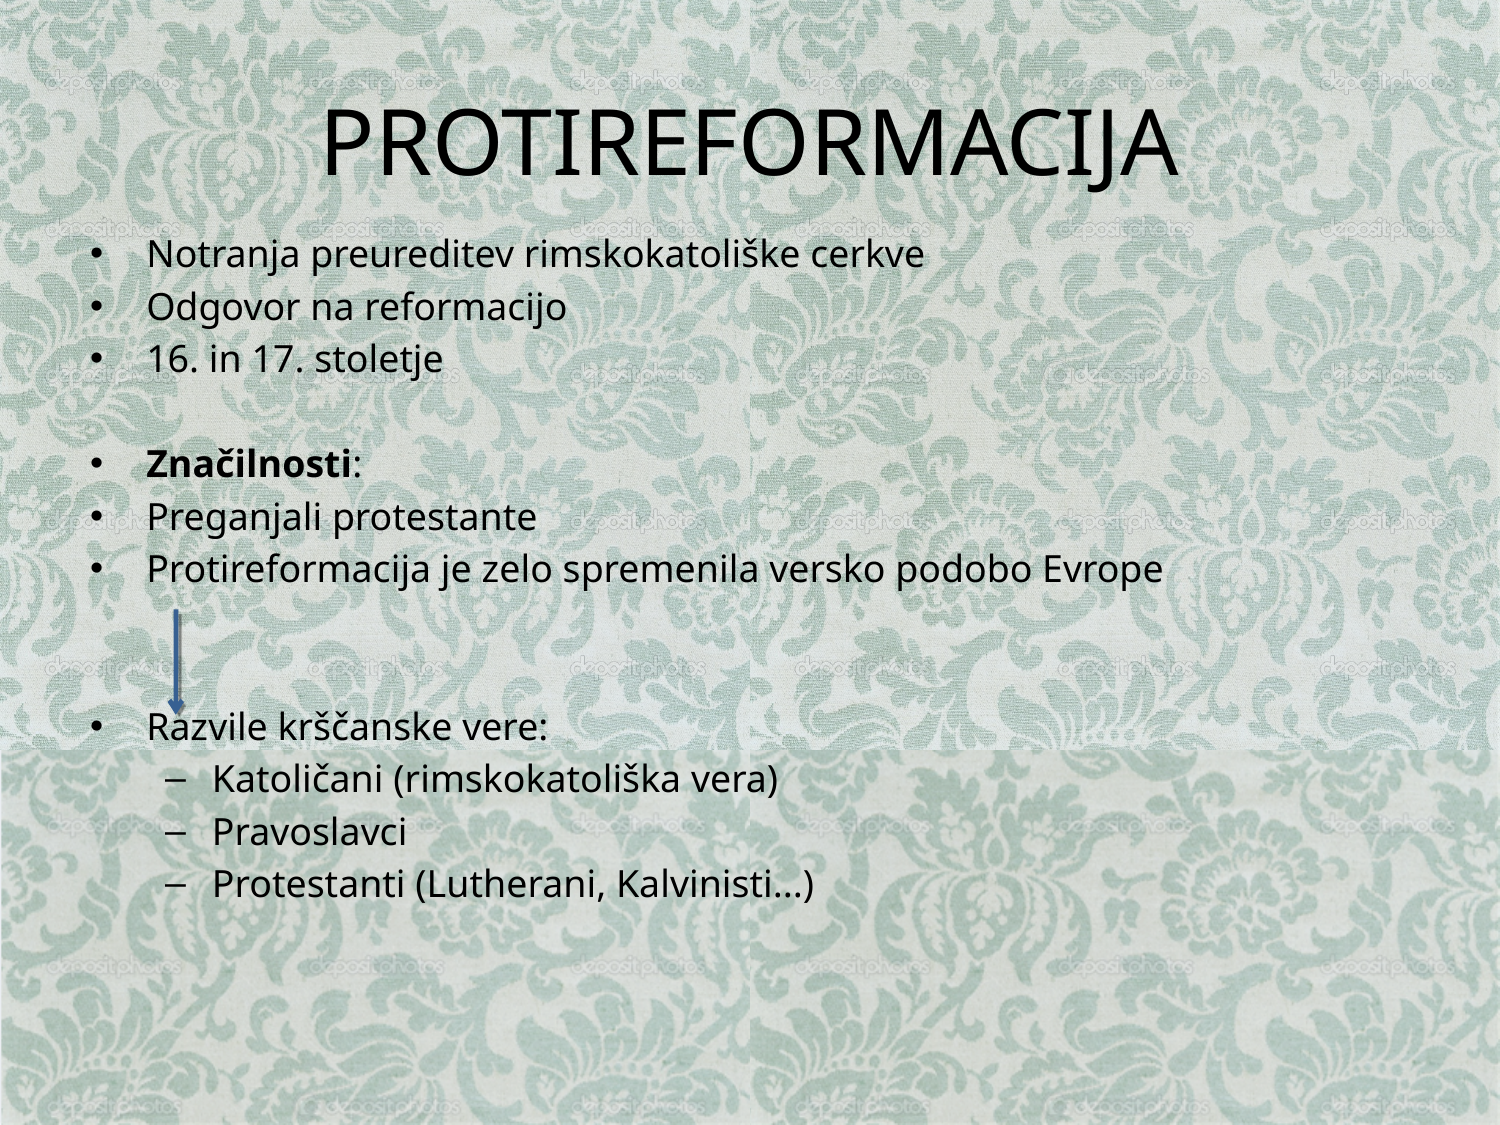

# PROTIREFORMACIJA
Notranja preureditev rimskokatoliške cerkve
Odgovor na reformacijo
16. in 17. stoletje
Značilnosti:
Preganjali protestante
Protireformacija je zelo spremenila versko podobo Evrope
Razvile krščanske vere:
Katoličani (rimskokatoliška vera)
Pravoslavci
Protestanti (Lutherani, Kalvinisti...)